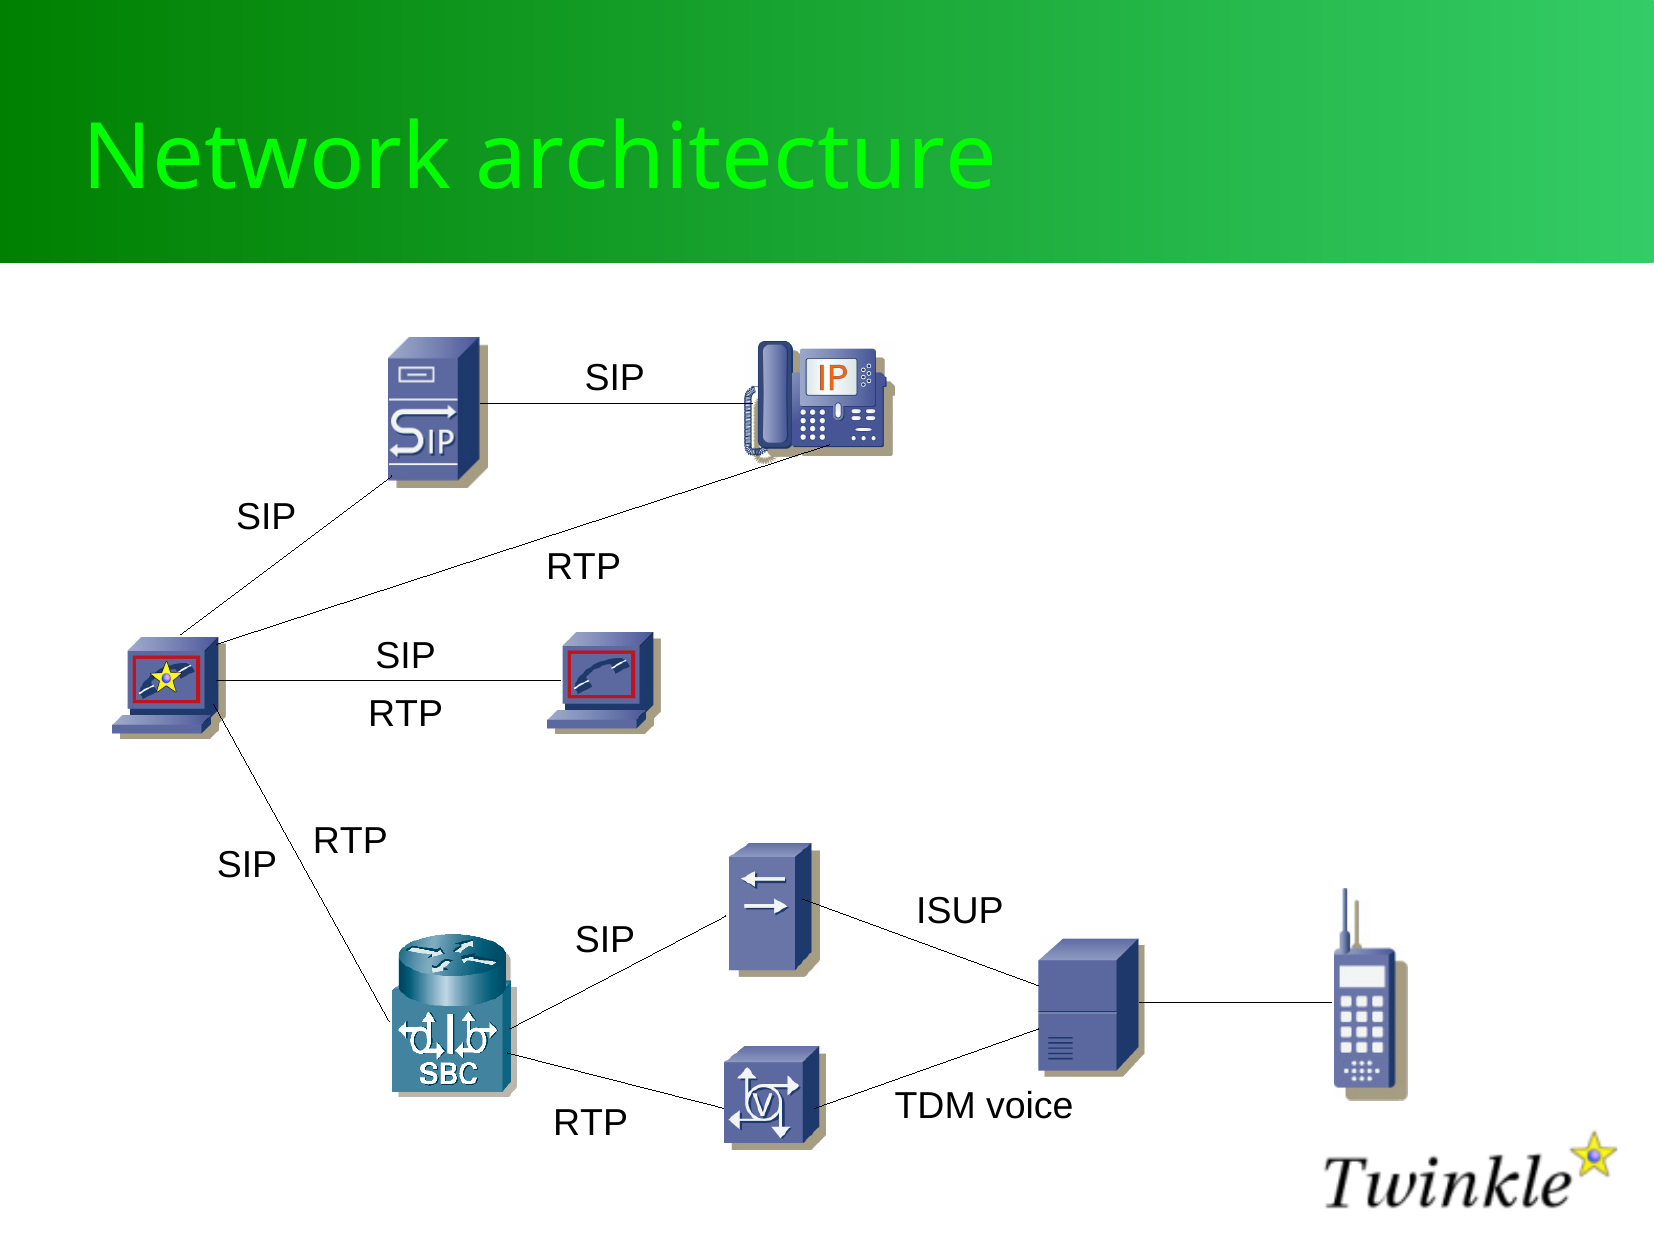

# Network architecture
SIP
SIP
RTP
SIP
RTP
RTP
SIP
ISUP
SIP
TDM voice
RTP